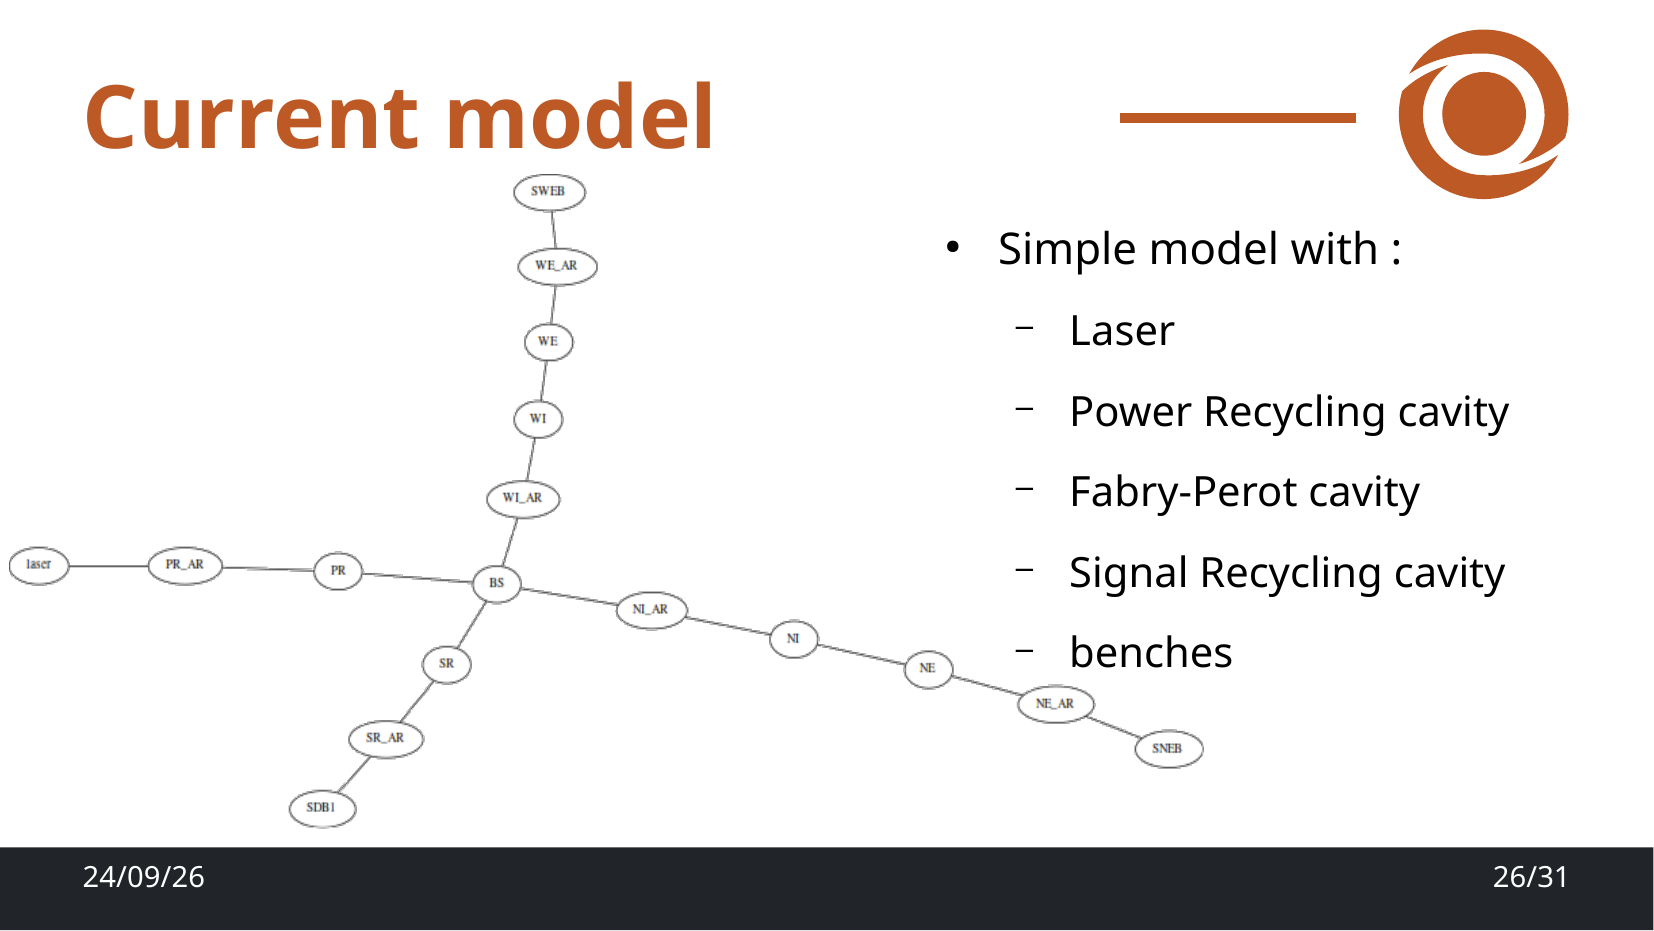

# Current model
Simple model with :
Laser
Power Recycling cavity
Fabry-Perot cavity
Signal Recycling cavity
benches
26